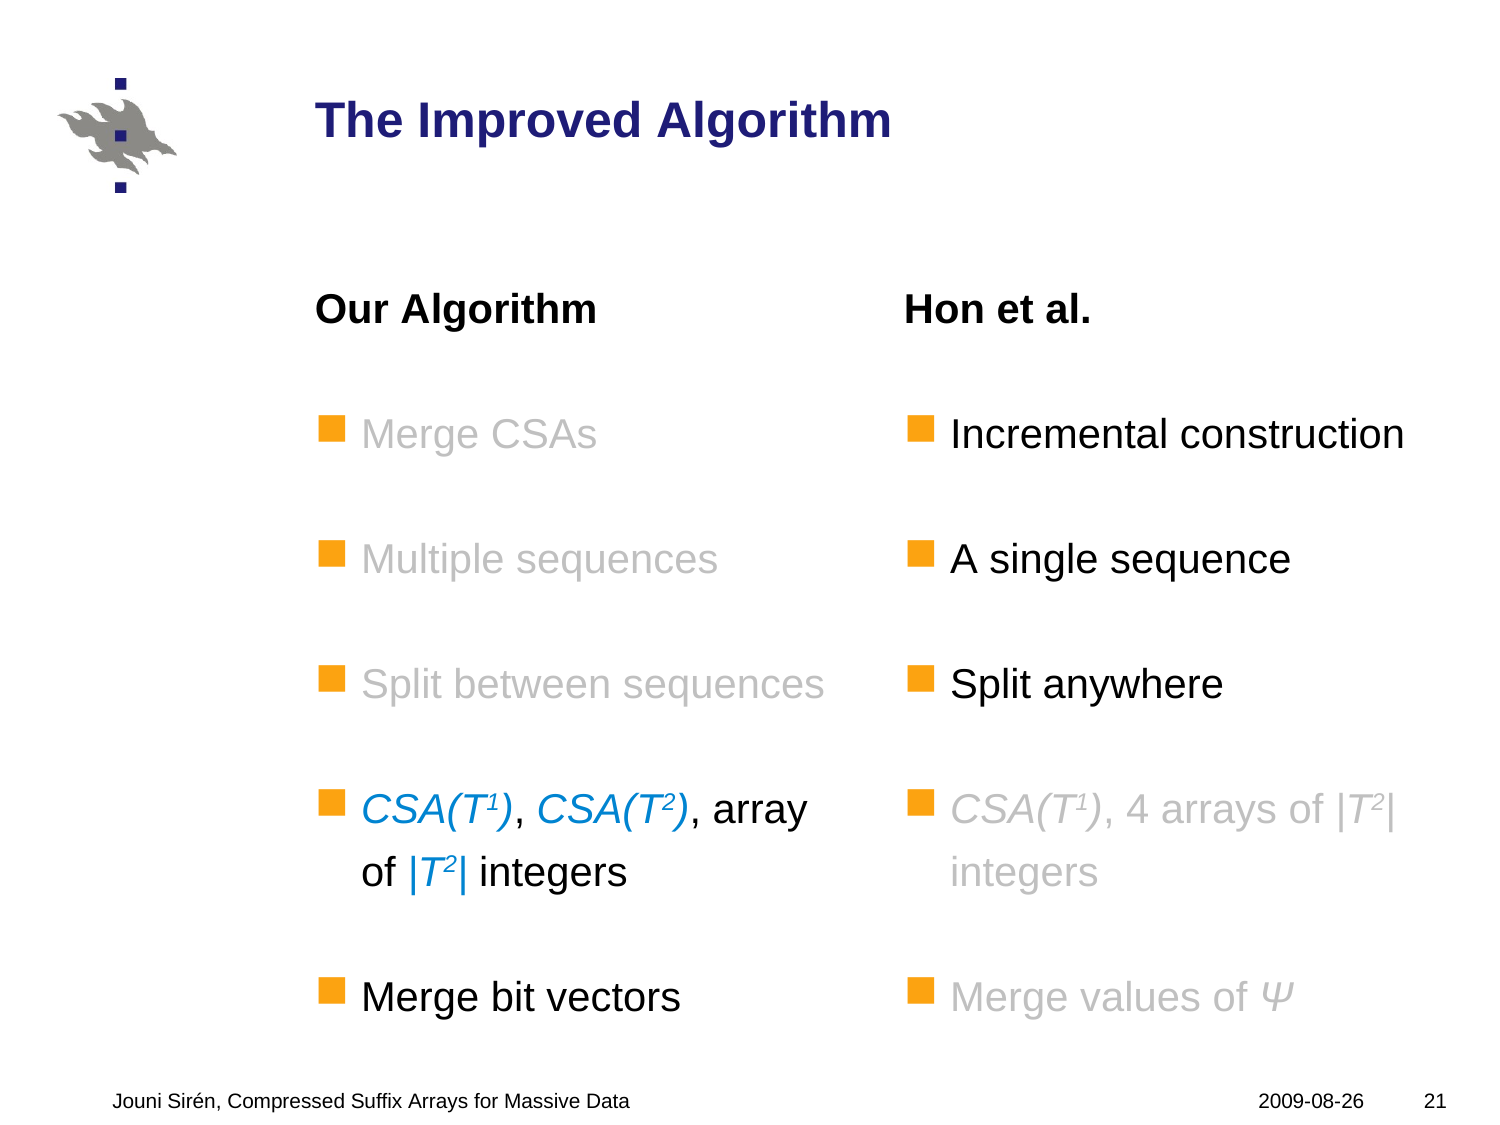

# The Improved Algorithm
Our Algorithm
Merge CSAs
Multiple sequences
Split between sequences
CSA(T1), CSA(T2), array of |T2| integers
Merge bit vectors
Hon et al.
Incremental construction
A single sequence
Split anywhere
CSA(T1), 4 arrays of |T2| integers
Merge values of Ψ
Jouni Sirén, Compressed Suffix Arrays for Massive Data
2009-08-26
21